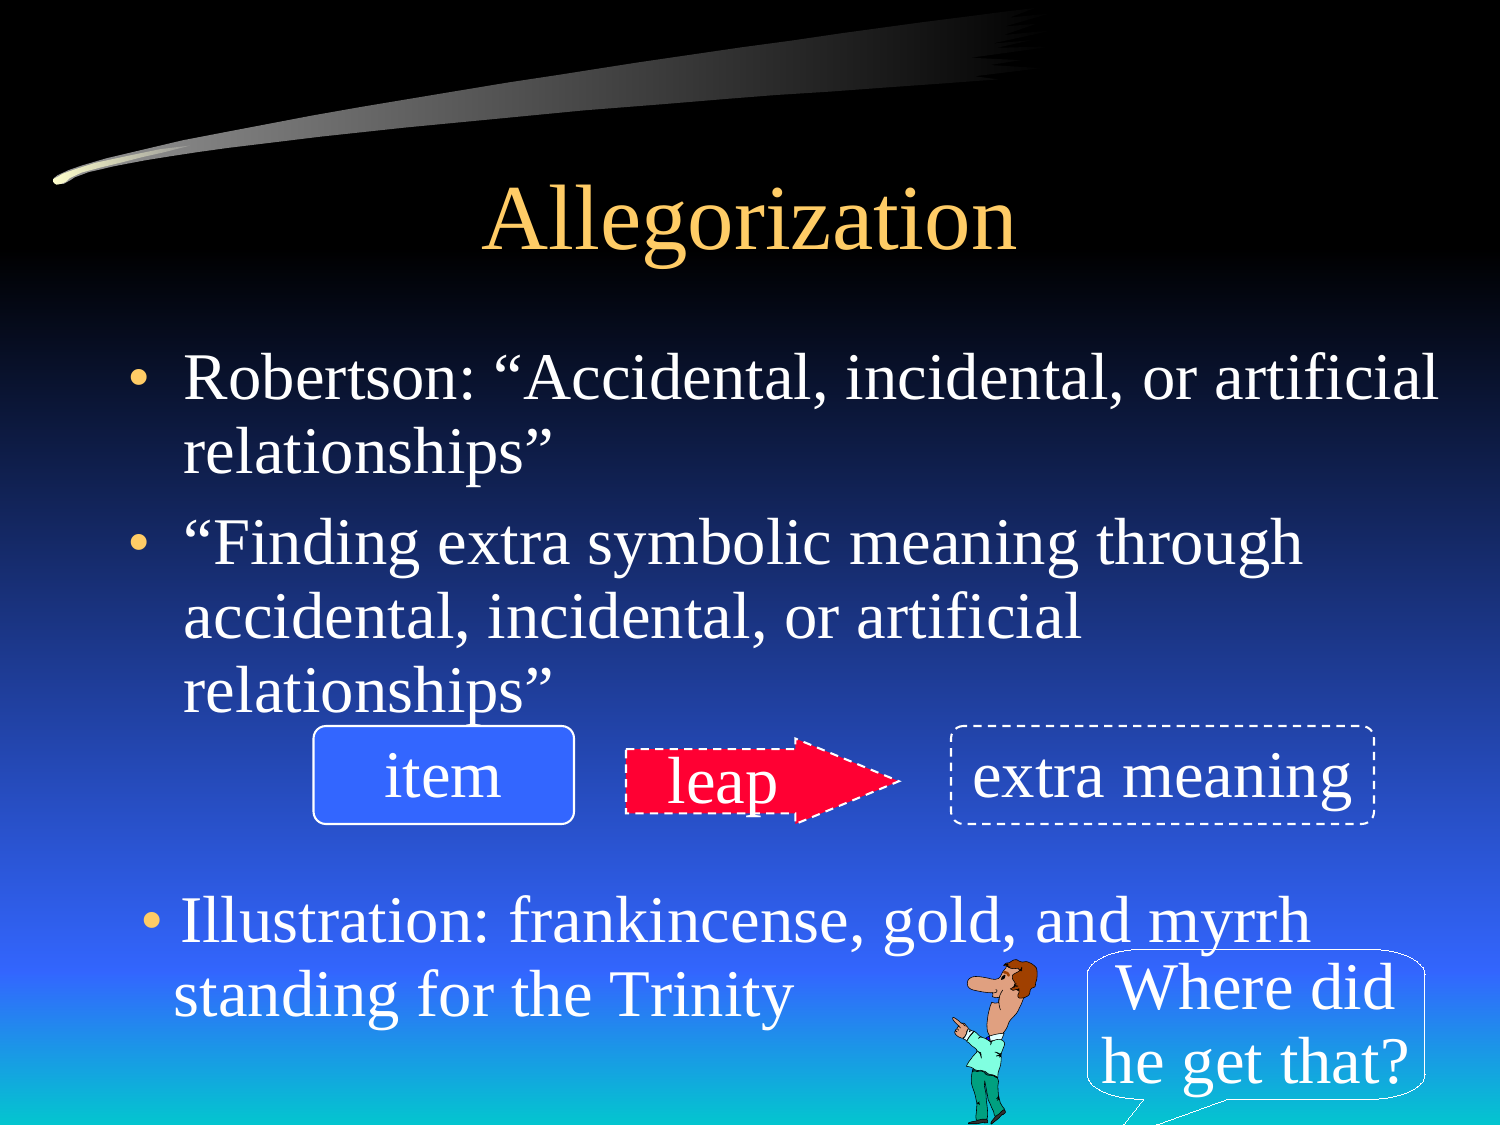

# Allegorization
Robertson: “Accidental, incidental, or artificial relationships”
“Finding extra symbolic meaning through accidental, incidental, or artificial relationships”
item
extra meaning
leap
 Illustration: frankincense, gold, and myrrh
 standing for the Trinity
Where did
he get that?